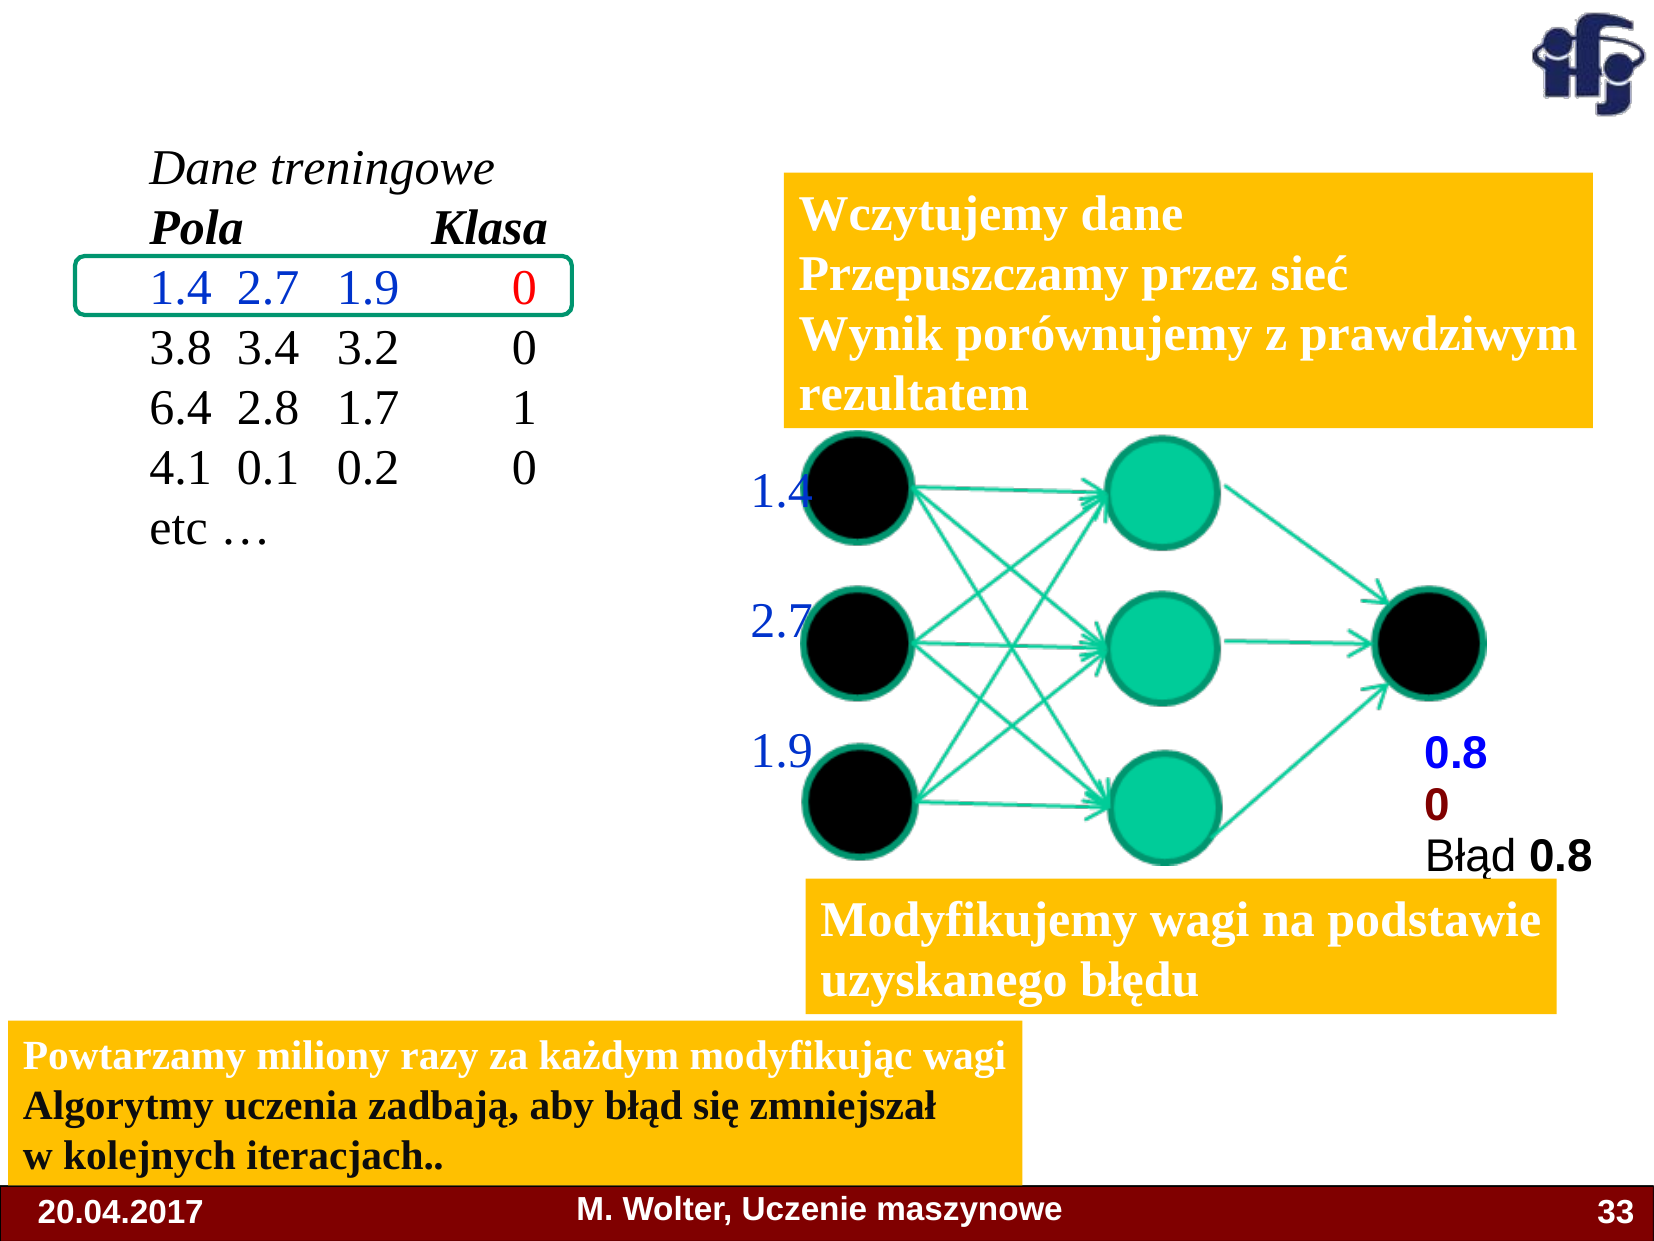

Dane treningowe
Pola Klasa
1.4 2.7 1.9 0
3.8 3.4 3.2 0
6.4 2.8 1.7 1
4.1 0.1 0.2 0
etc …
Wczytujemy dane
Przepuszczamy przez sieć
Wynik porównujemy z prawdziwym
rezultatem
1.4
2.7
1.9
0.8
0
Błąd 0.8
Modyfikujemy wagi na podstawie
uzyskanego błędu
Powtarzamy miliony razy za każdym modyfikując wagi
Algorytmy uczenia zadbają, aby błąd się zmniejszał
w kolejnych iteracjach..